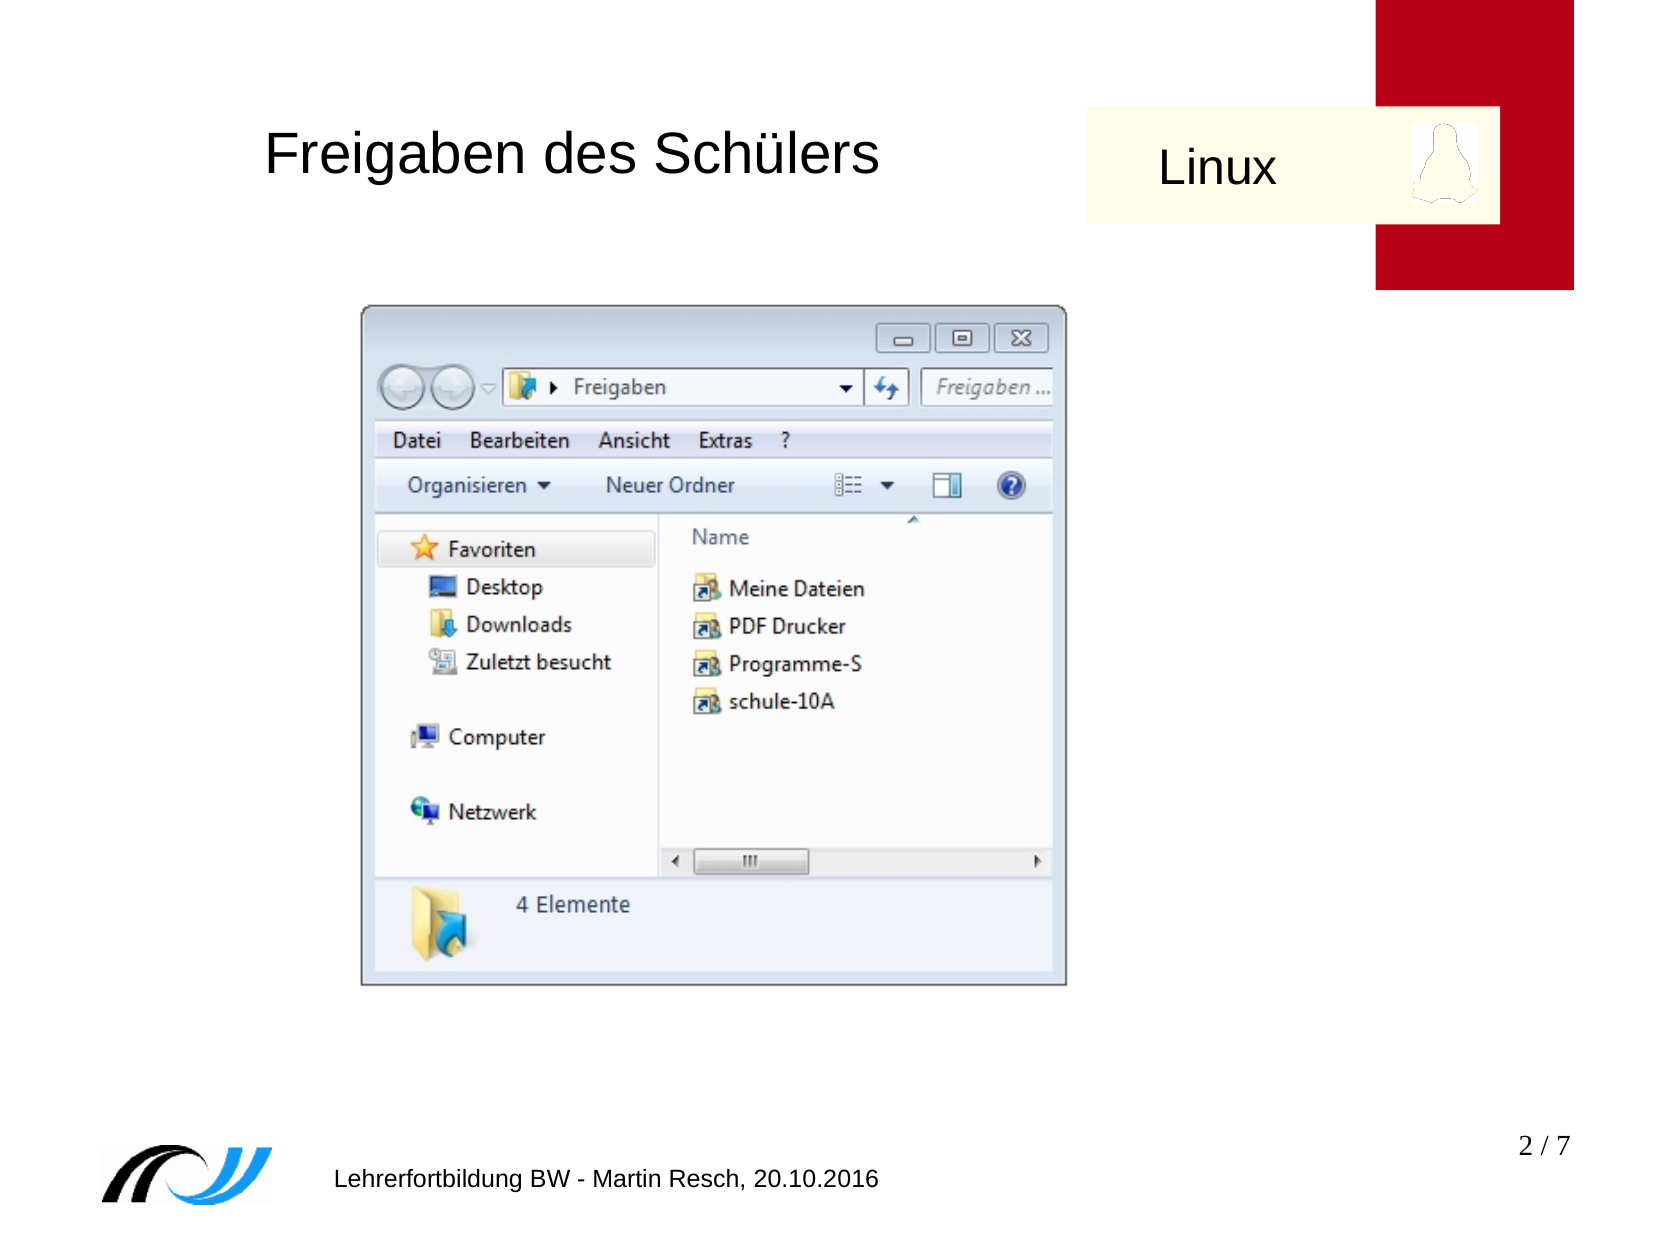

# Freigaben des Schülers
2
Lehrerfortbildung BW - Martin Resch, 20.10.2016